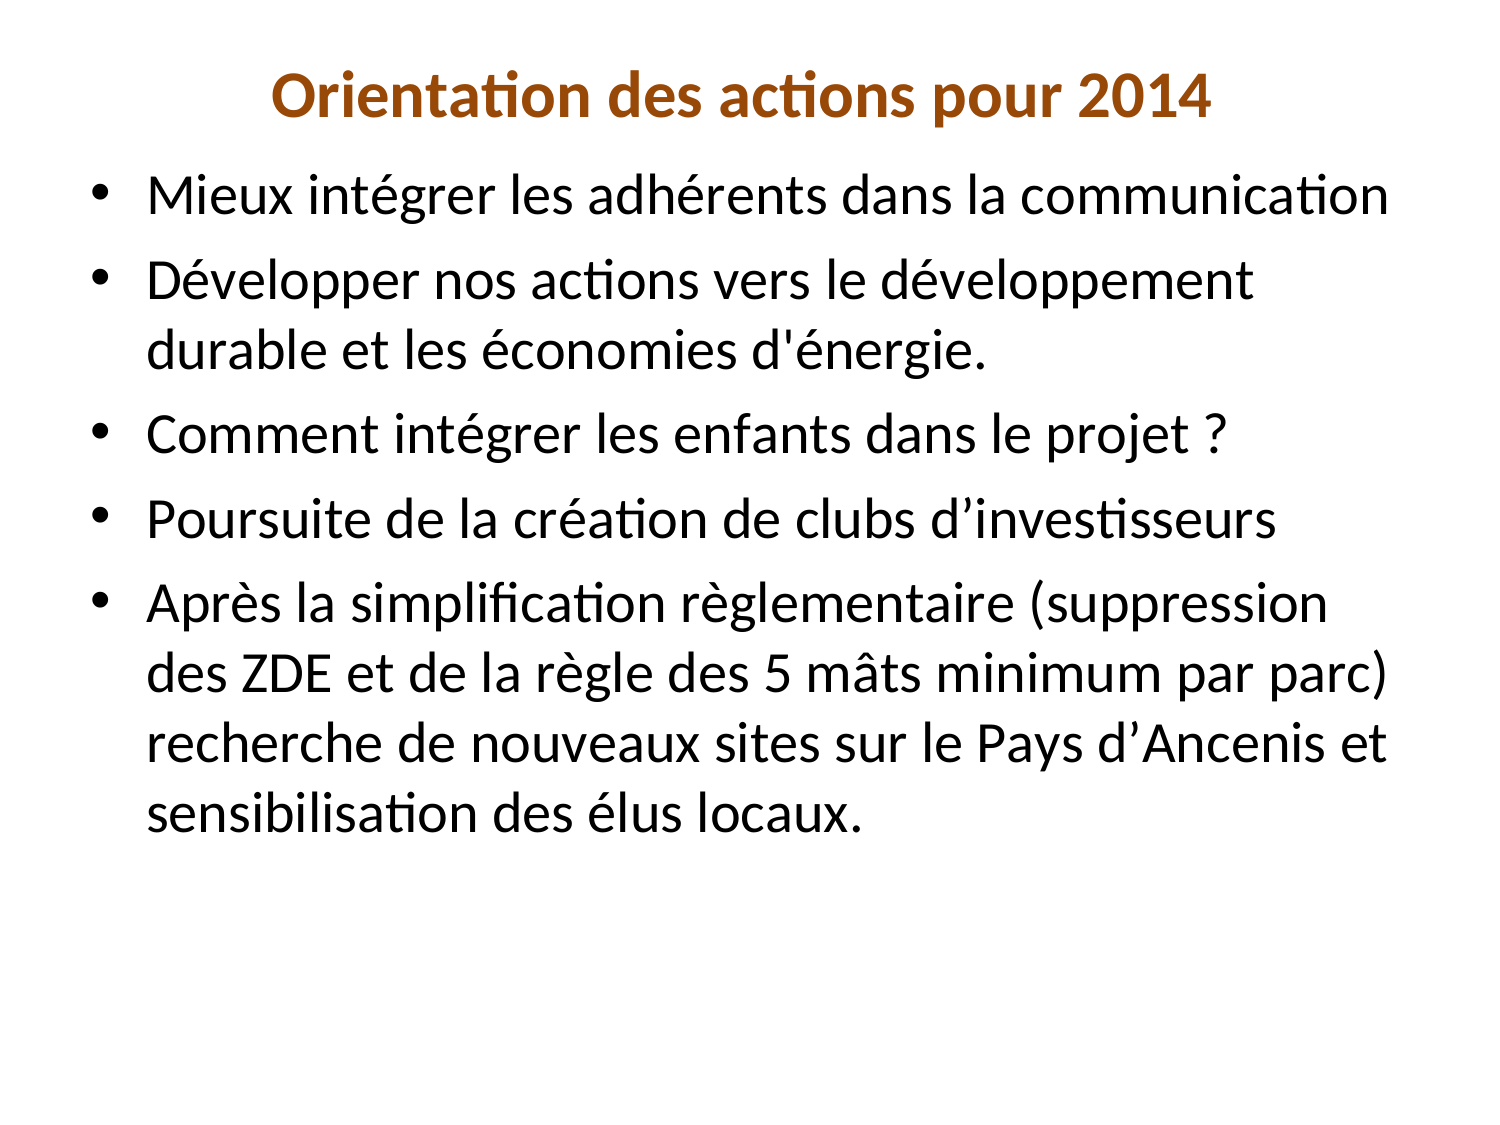

# Orientation des actions pour 2014
Mieux intégrer les adhérents dans la communication
Développer nos actions vers le développement durable et les économies d'énergie.
Comment intégrer les enfants dans le projet ?
Poursuite de la création de clubs d’investisseurs
Après la simplification règlementaire (suppression des ZDE et de la règle des 5 mâts minimum par parc) recherche de nouveaux sites sur le Pays d’Ancenis et sensibilisation des élus locaux.